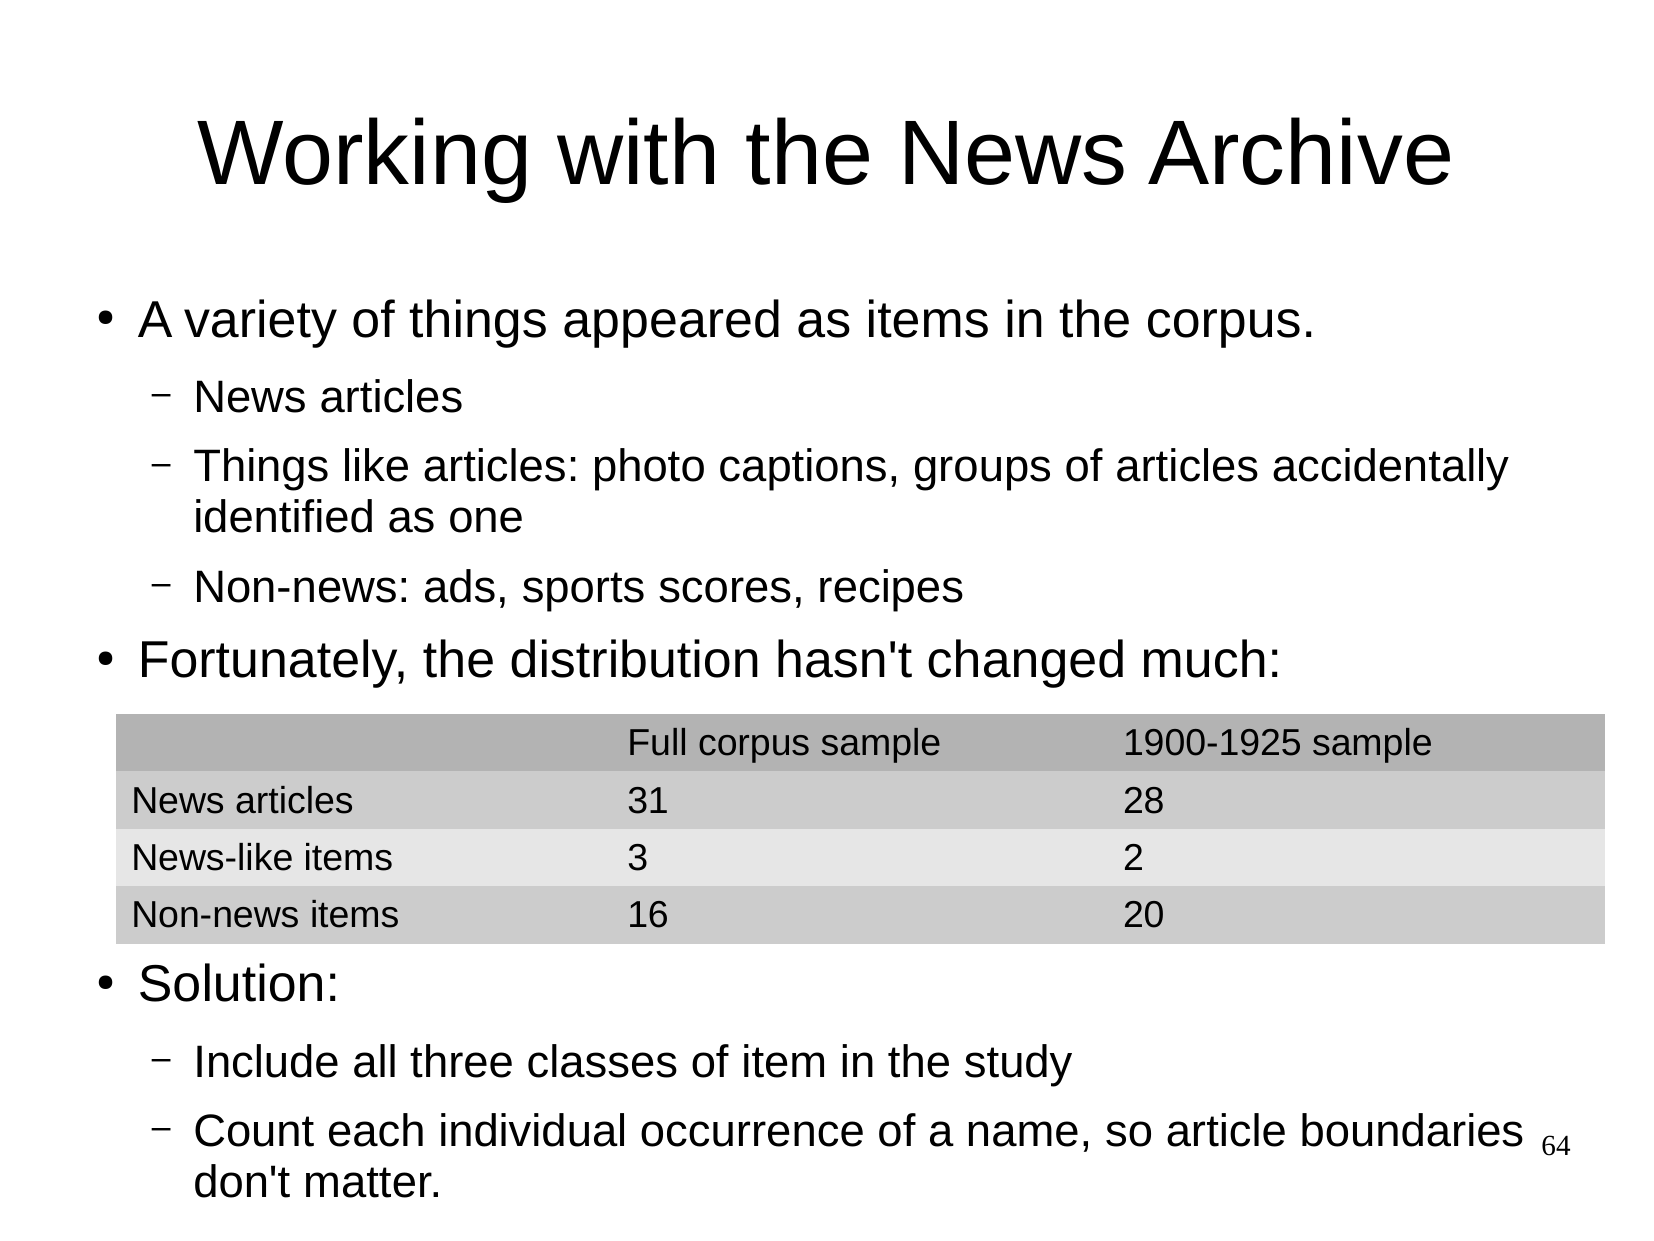

# Working with the News Archive
A variety of things appeared as items in the corpus.
News articles
Things like articles: photo captions, groups of articles accidentally identified as one
Non-news: ads, sports scores, recipes
Fortunately, the distribution hasn't changed much:
Solution:
Include all three classes of item in the study
Count each individual occurrence of a name, so article boundaries don't matter.
| | Full corpus sample | 1900-1925 sample |
| --- | --- | --- |
| News articles | 31 | 28 |
| News-like items | 3 | 2 |
| Non-news items | 16 | 20 |
64